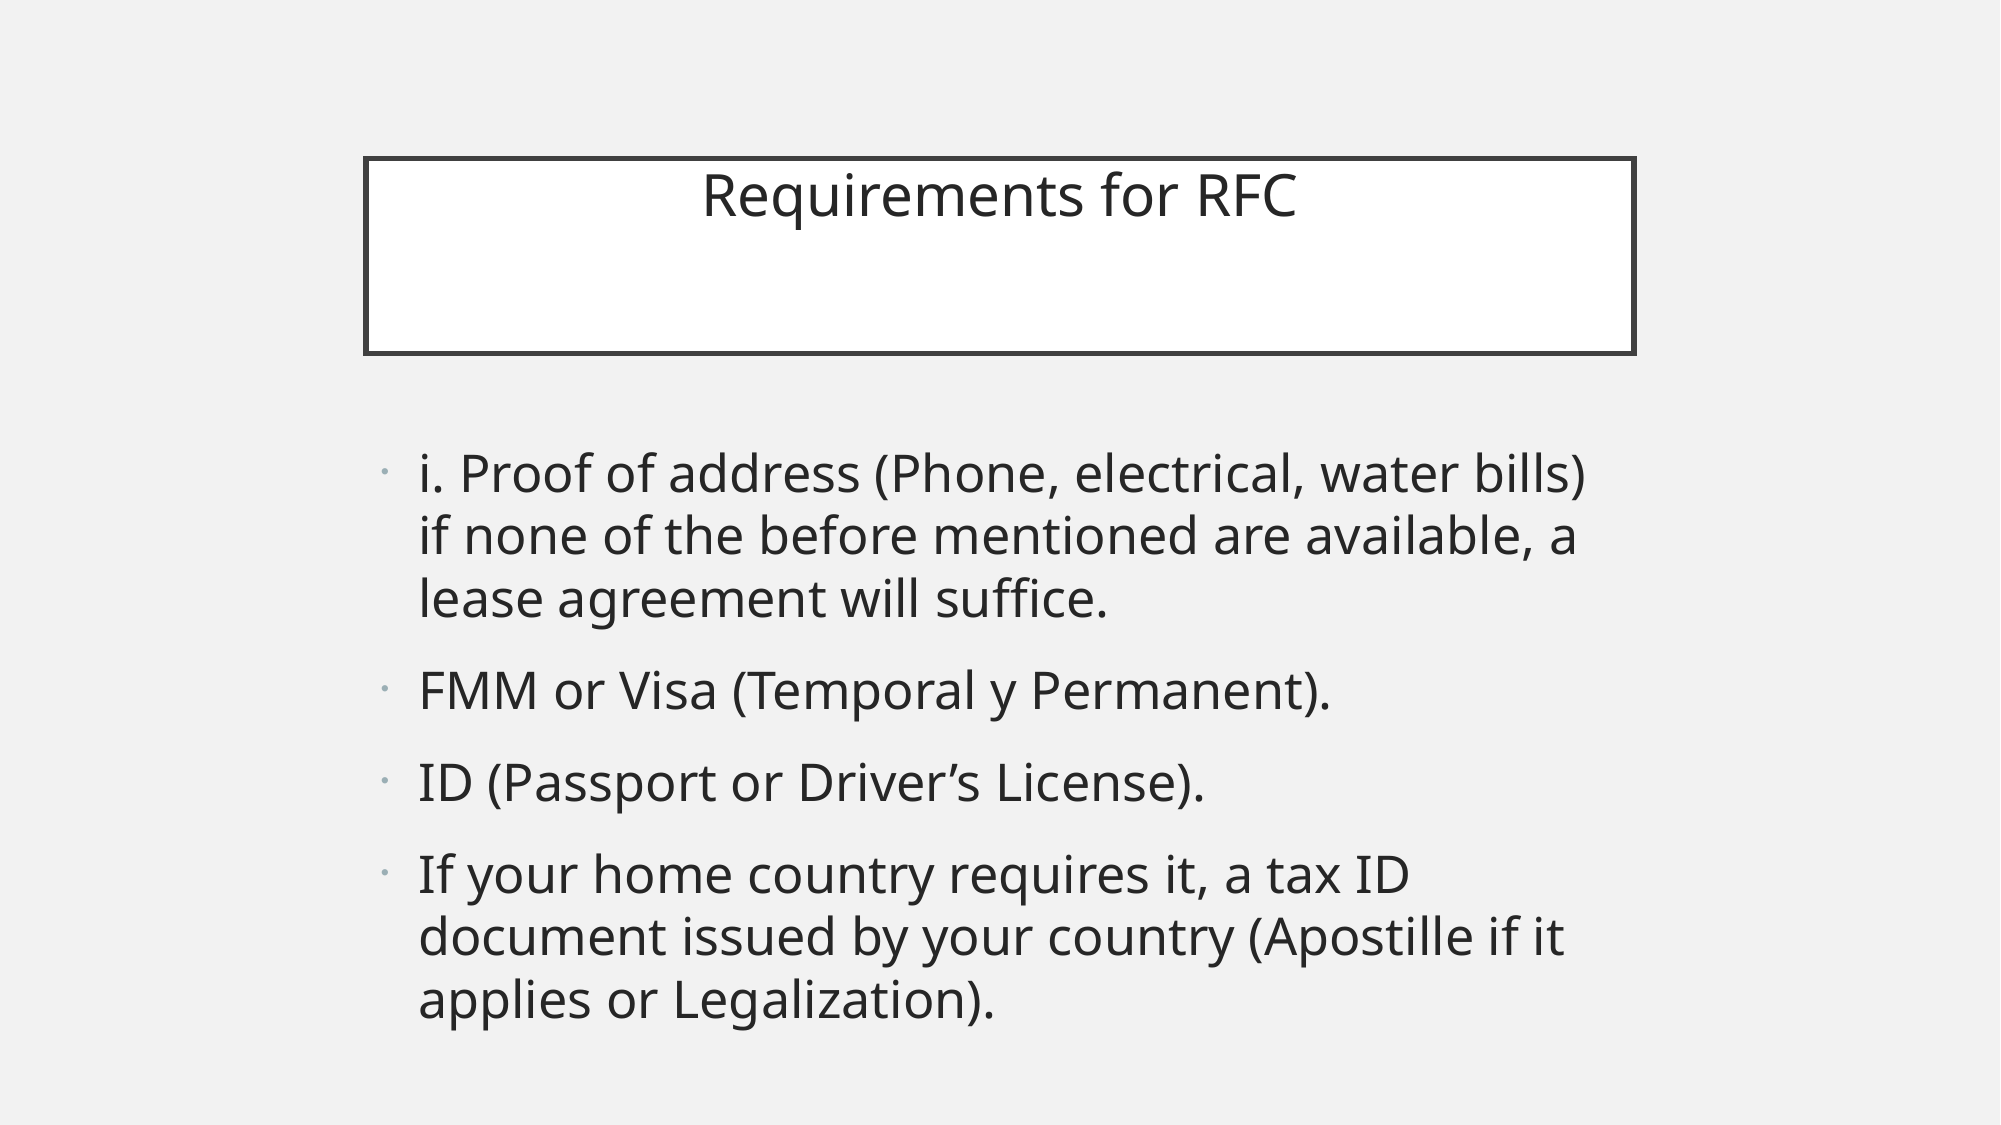

# Requirements for RFC
i. Proof of address (Phone, electrical, water bills) if none of the before mentioned are available, a lease agreement will suffice.
FMM or Visa (Temporal y Permanent).
ID (Passport or Driver’s License).
If your home country requires it, a tax ID document issued by your country (Apostille if it applies or Legalization).